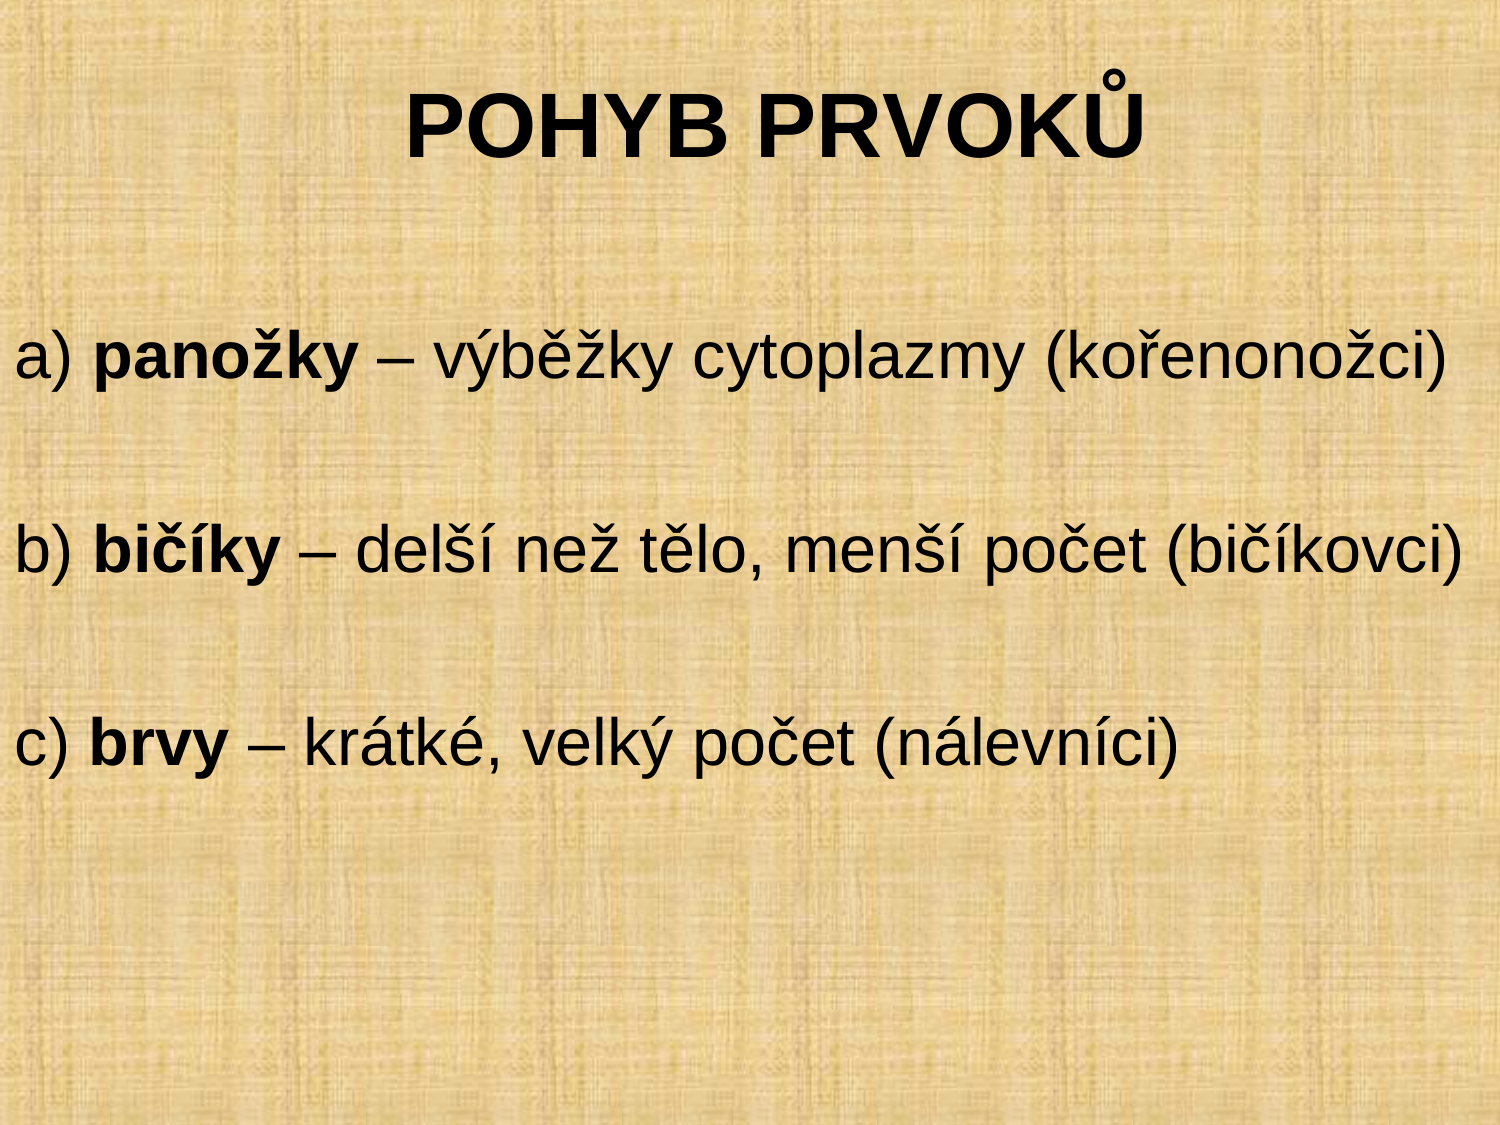

POHYB PRVOKŮ
a) panožky – výběžky cytoplazmy (kořenonožci)
b) bičíky – delší než tělo, menší počet (bičíkovci)
c) brvy – krátké, velký počet (nálevníci)